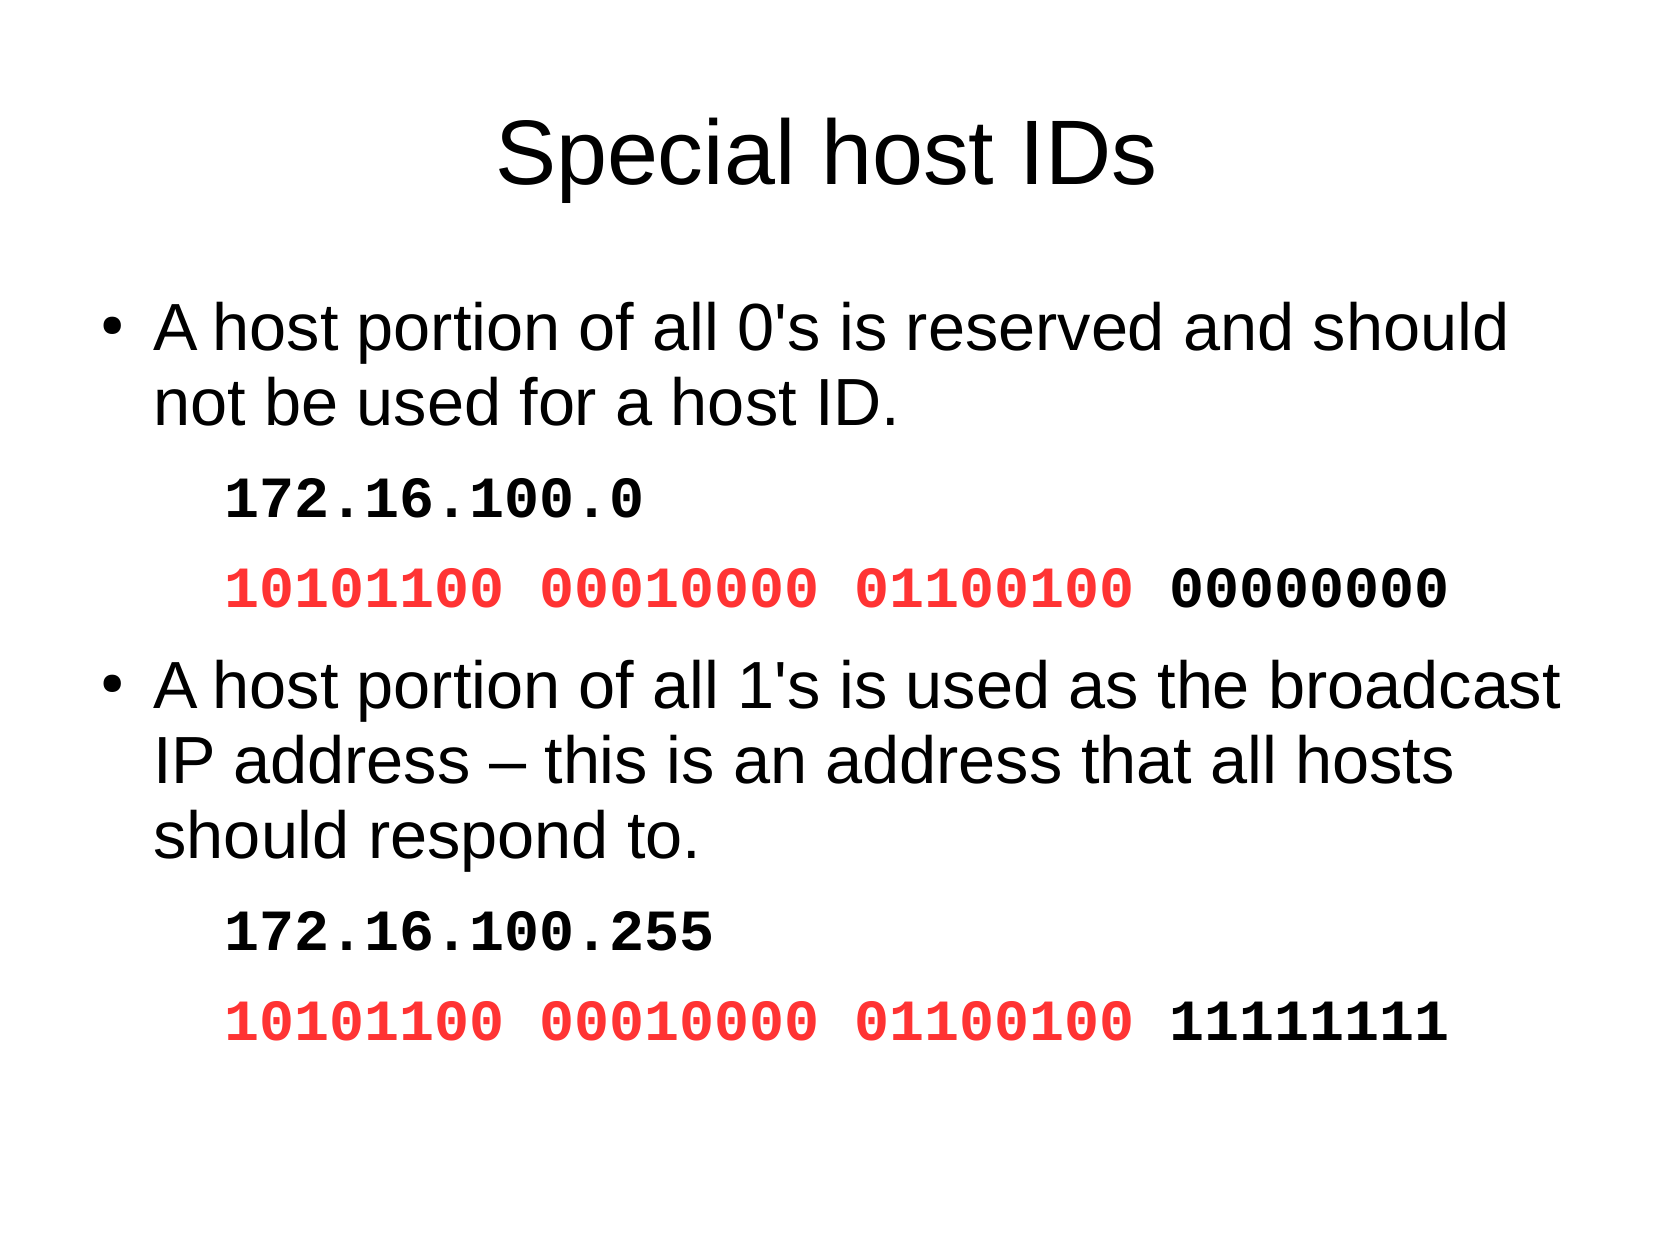

# Special host IDs
A host portion of all 0's is reserved and should not be used for a host ID.
172.16.100.0
10101100 00010000 01100100 00000000
A host portion of all 1's is used as the broadcast IP address – this is an address that all hosts should respond to.
172.16.100.255
10101100 00010000 01100100 11111111